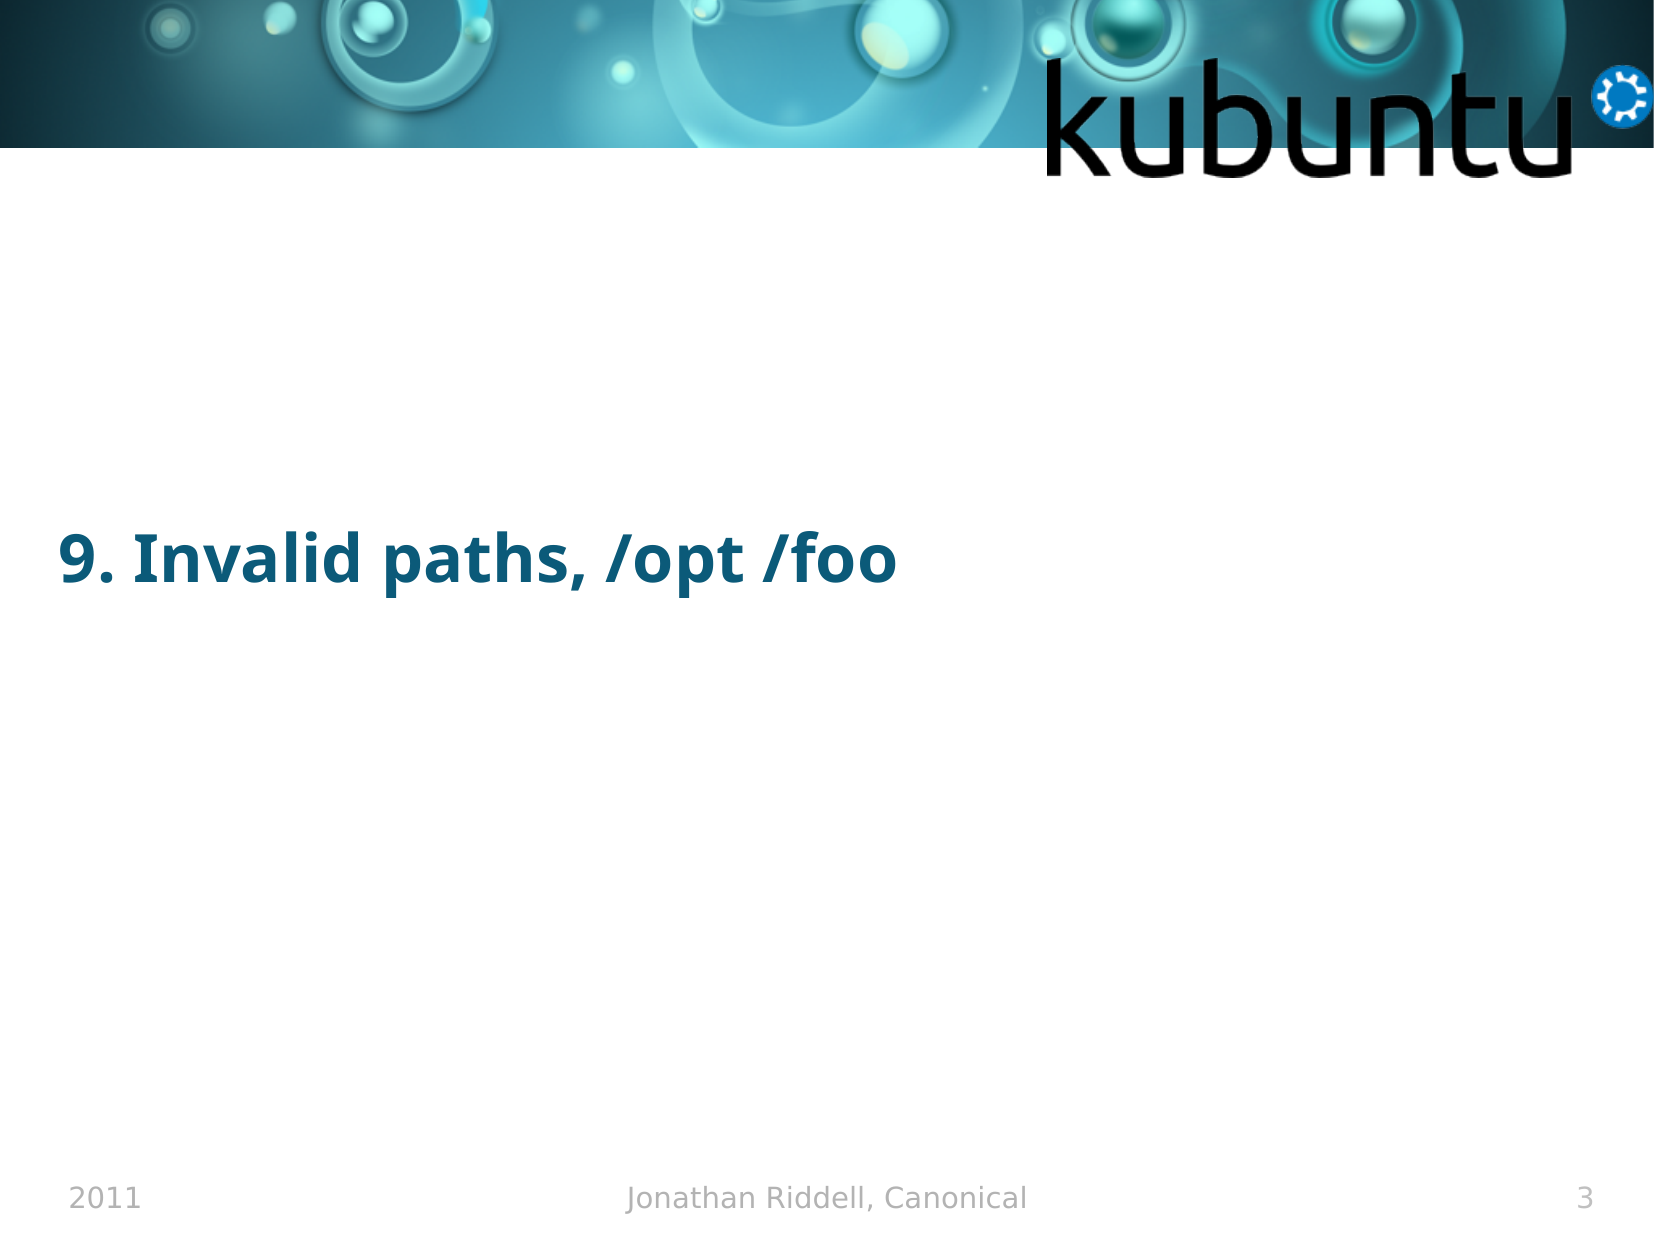

# 9. Invalid paths, /opt /foo
Name
www.kde.org
3